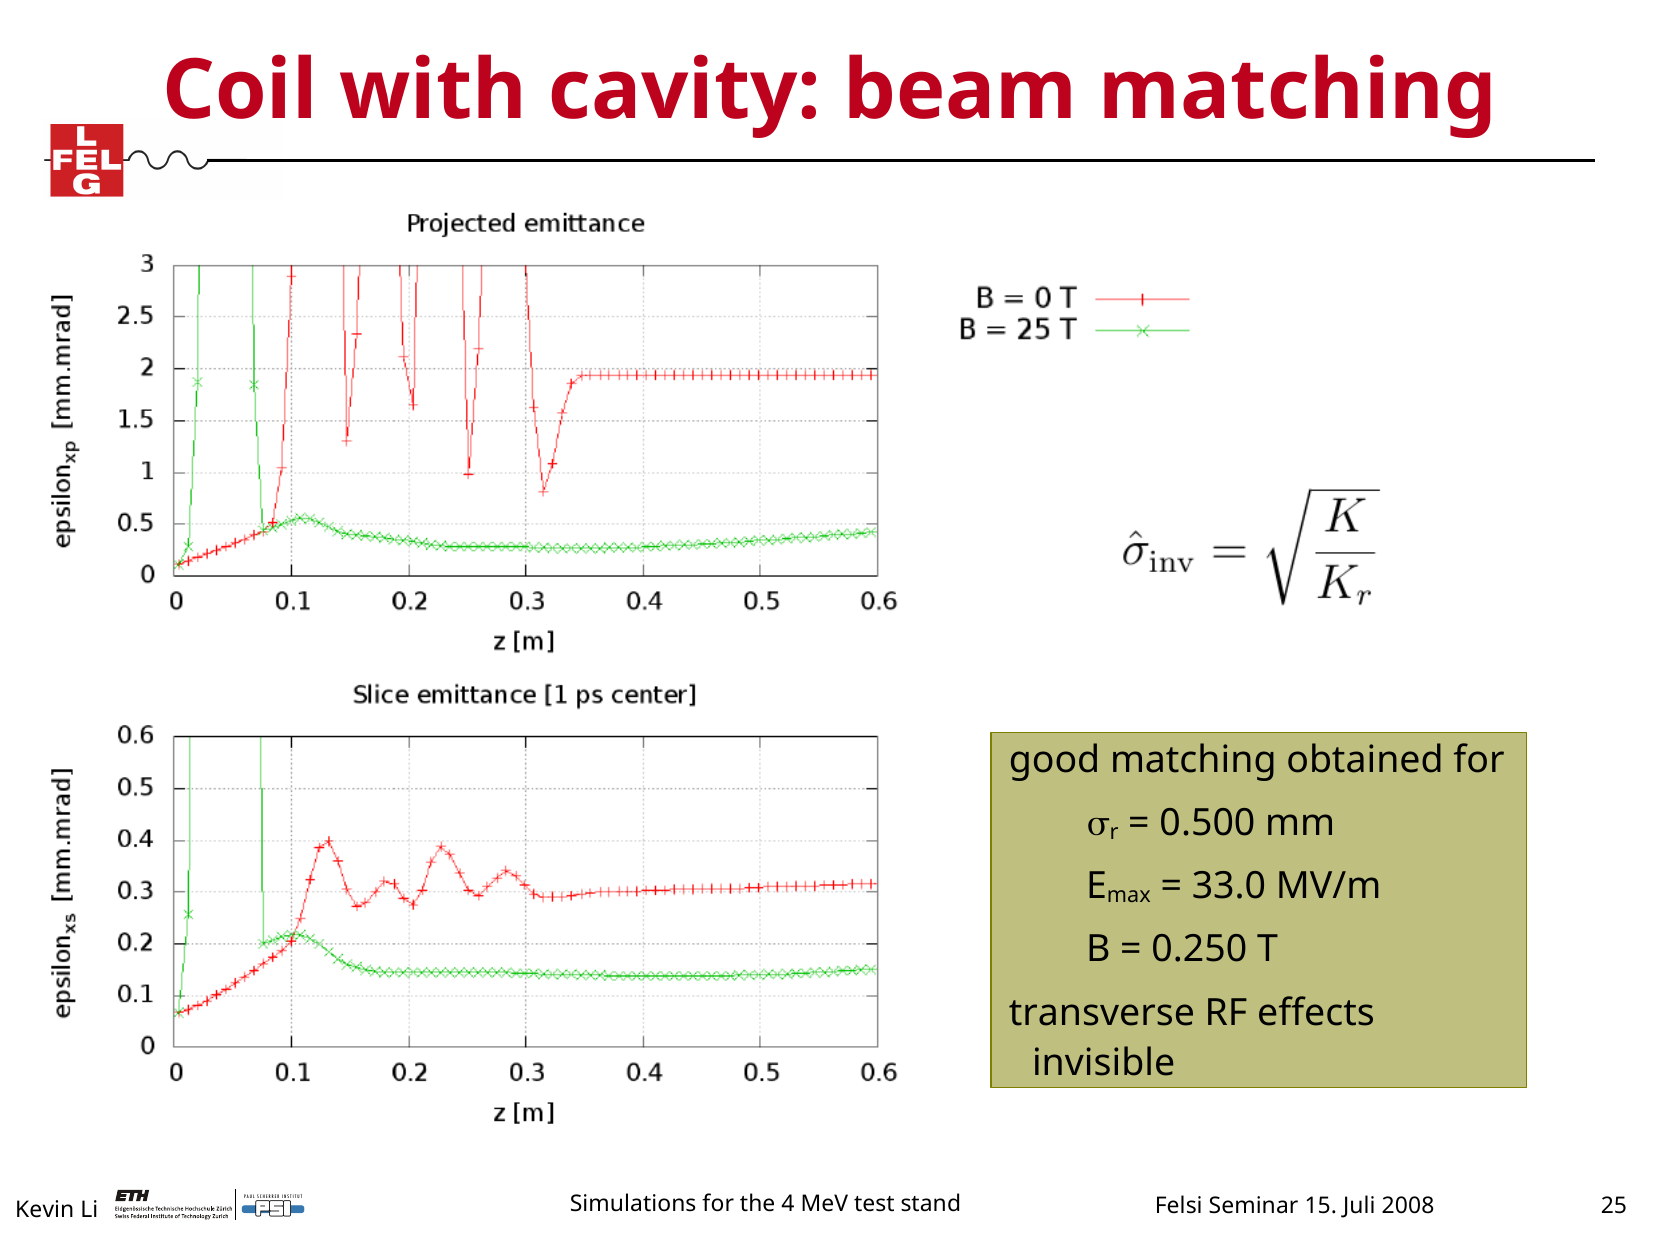

# Coil with cavity: beam matching
good matching obtained for
r = 0.500 mm
Emax = 33.0 MV/m
B = 0.250 T
transverse RF effects invisible